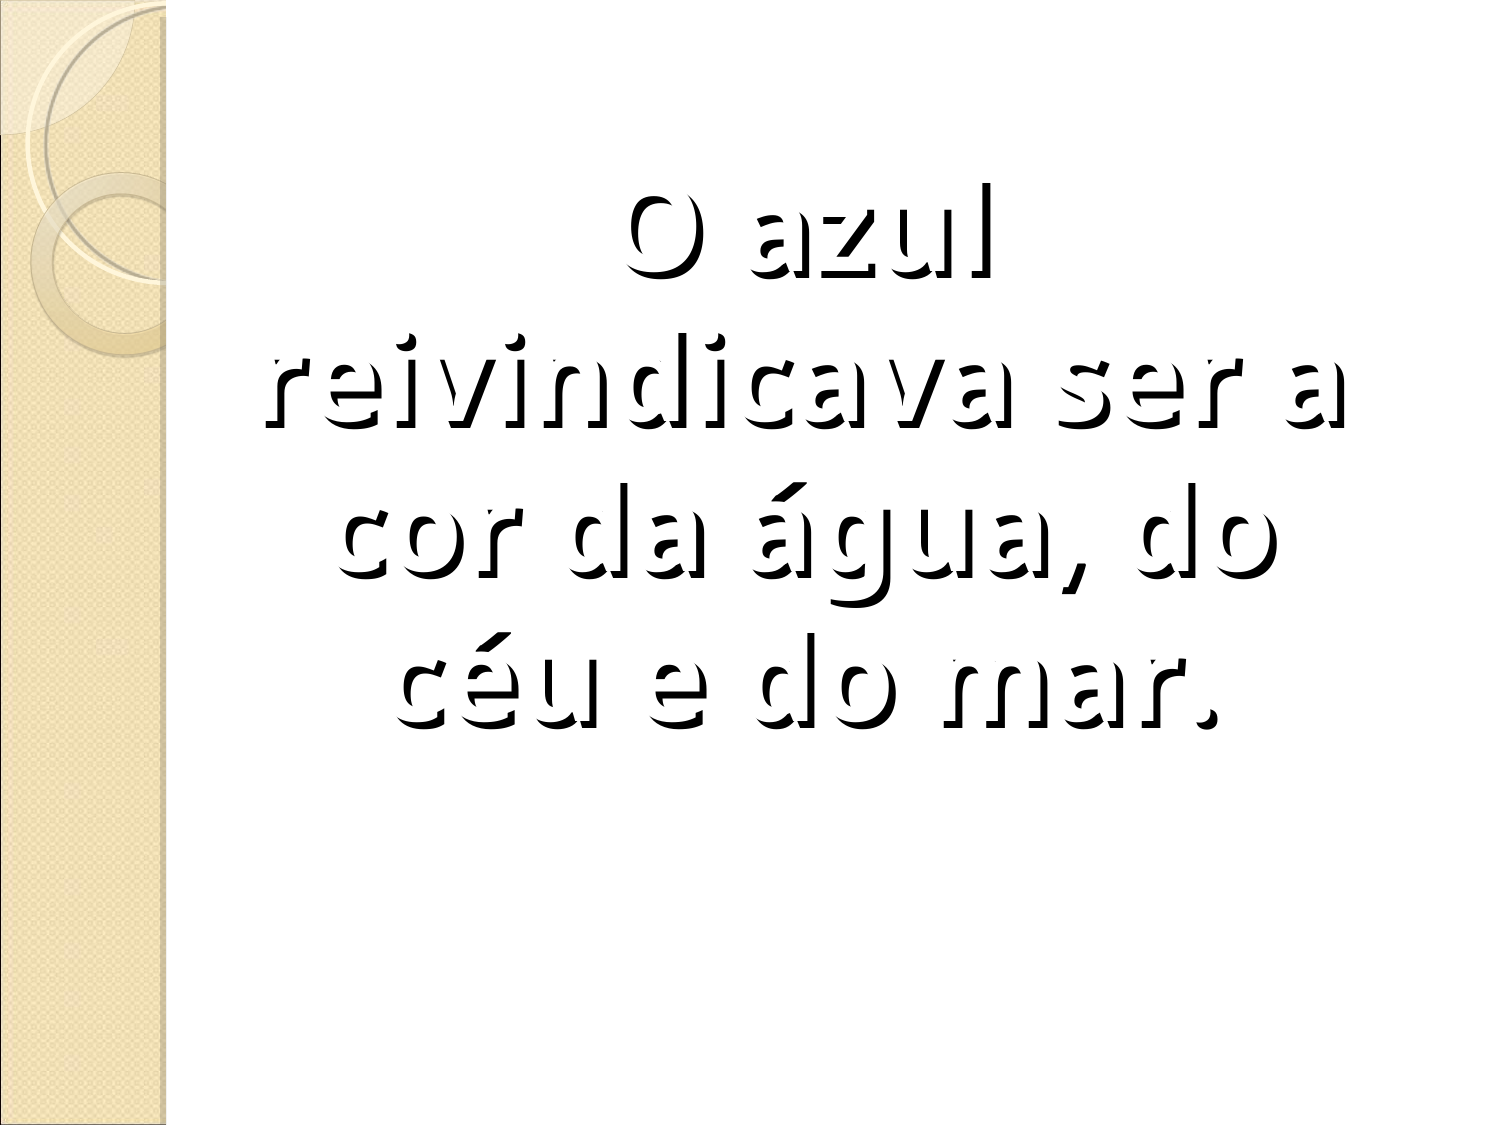

# O azul reivindicava ser a cor da água, do céu e do mar.